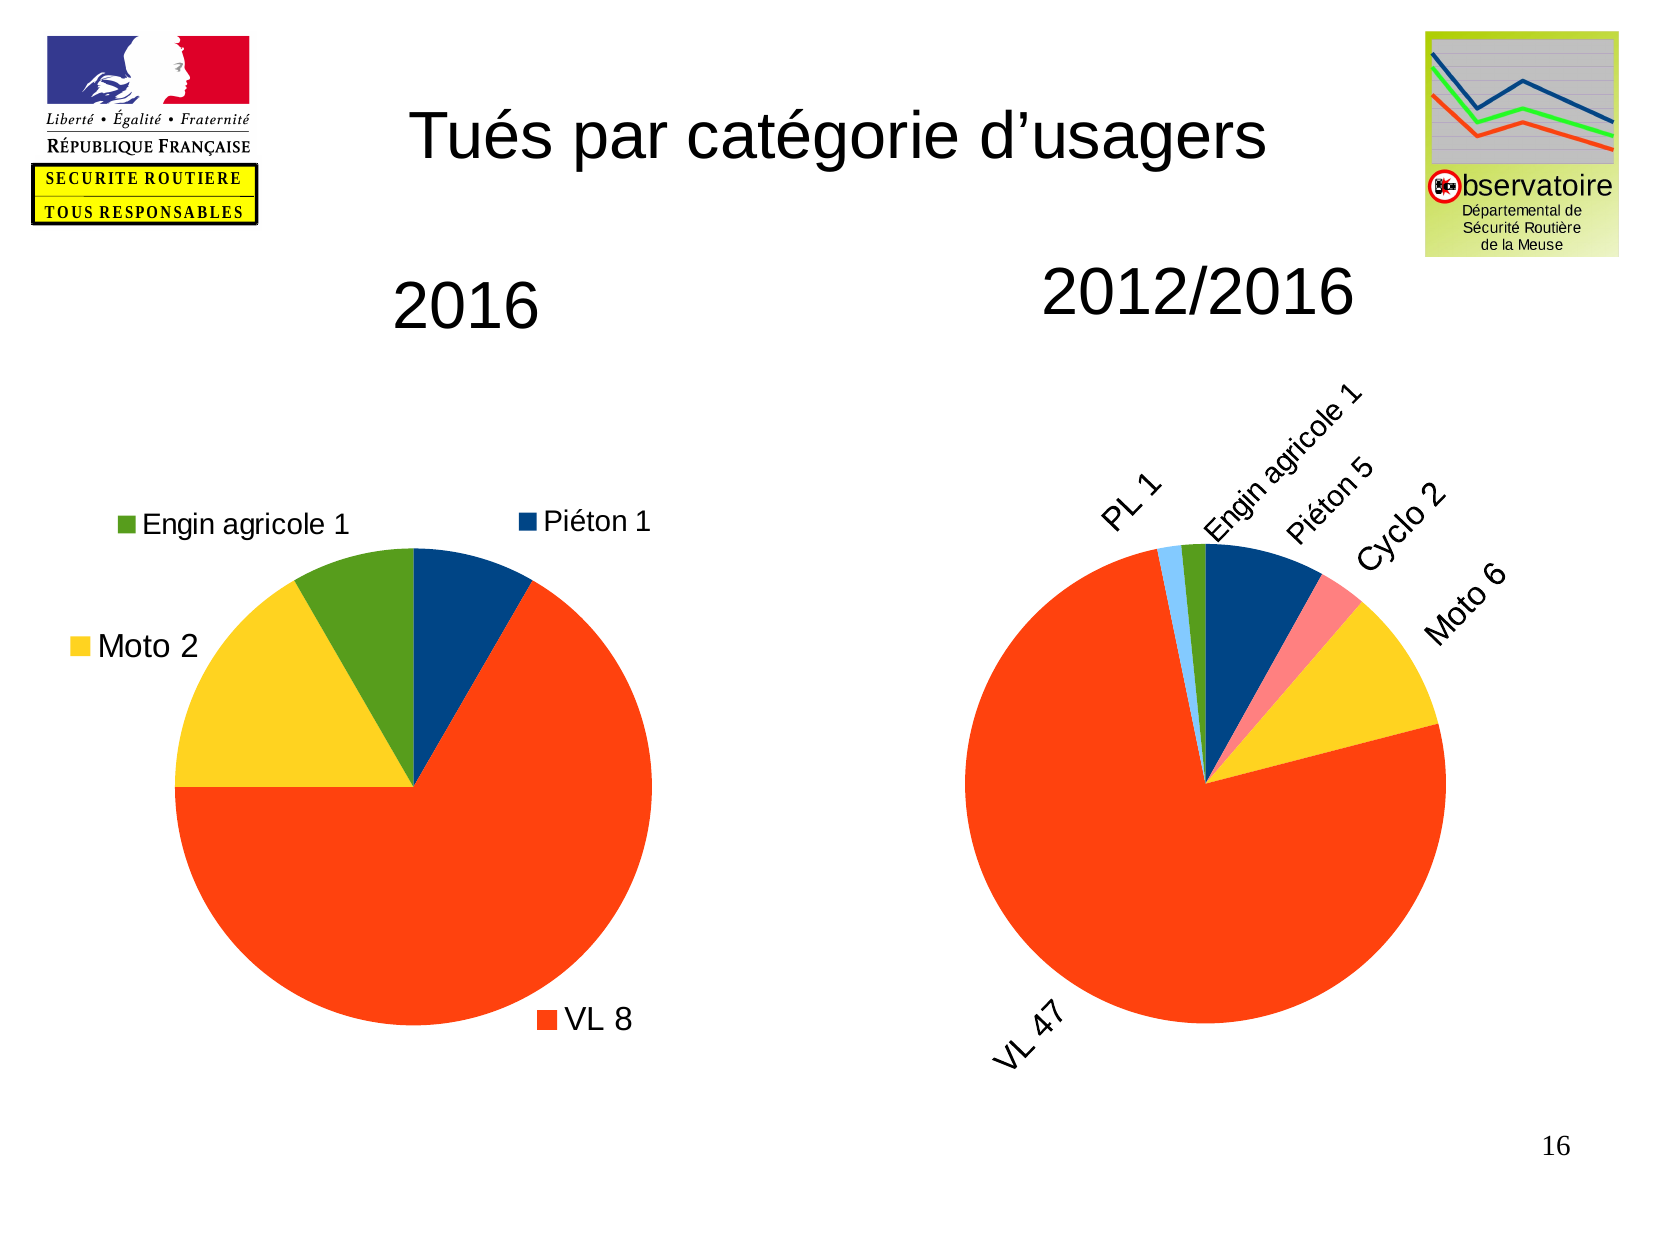

# Tués par catégorie d’usagers
2012/2016
2016
### Chart
| Category | 1 colonne |
|---|---|
| Piéton | 5.0 |
| Cyclo | 2.0 |
| Moto | 6.0 |
| VL | 47.0 |
| PL | 1.0 |
| Engin agricole | 1.0 |
### Chart
| Category | 1 colonne |
|---|---|
| Piéton | 1.0 |
| VL | 8.0 |
| Moto | 2.0 |
| Engin agricole | 1.0 |16